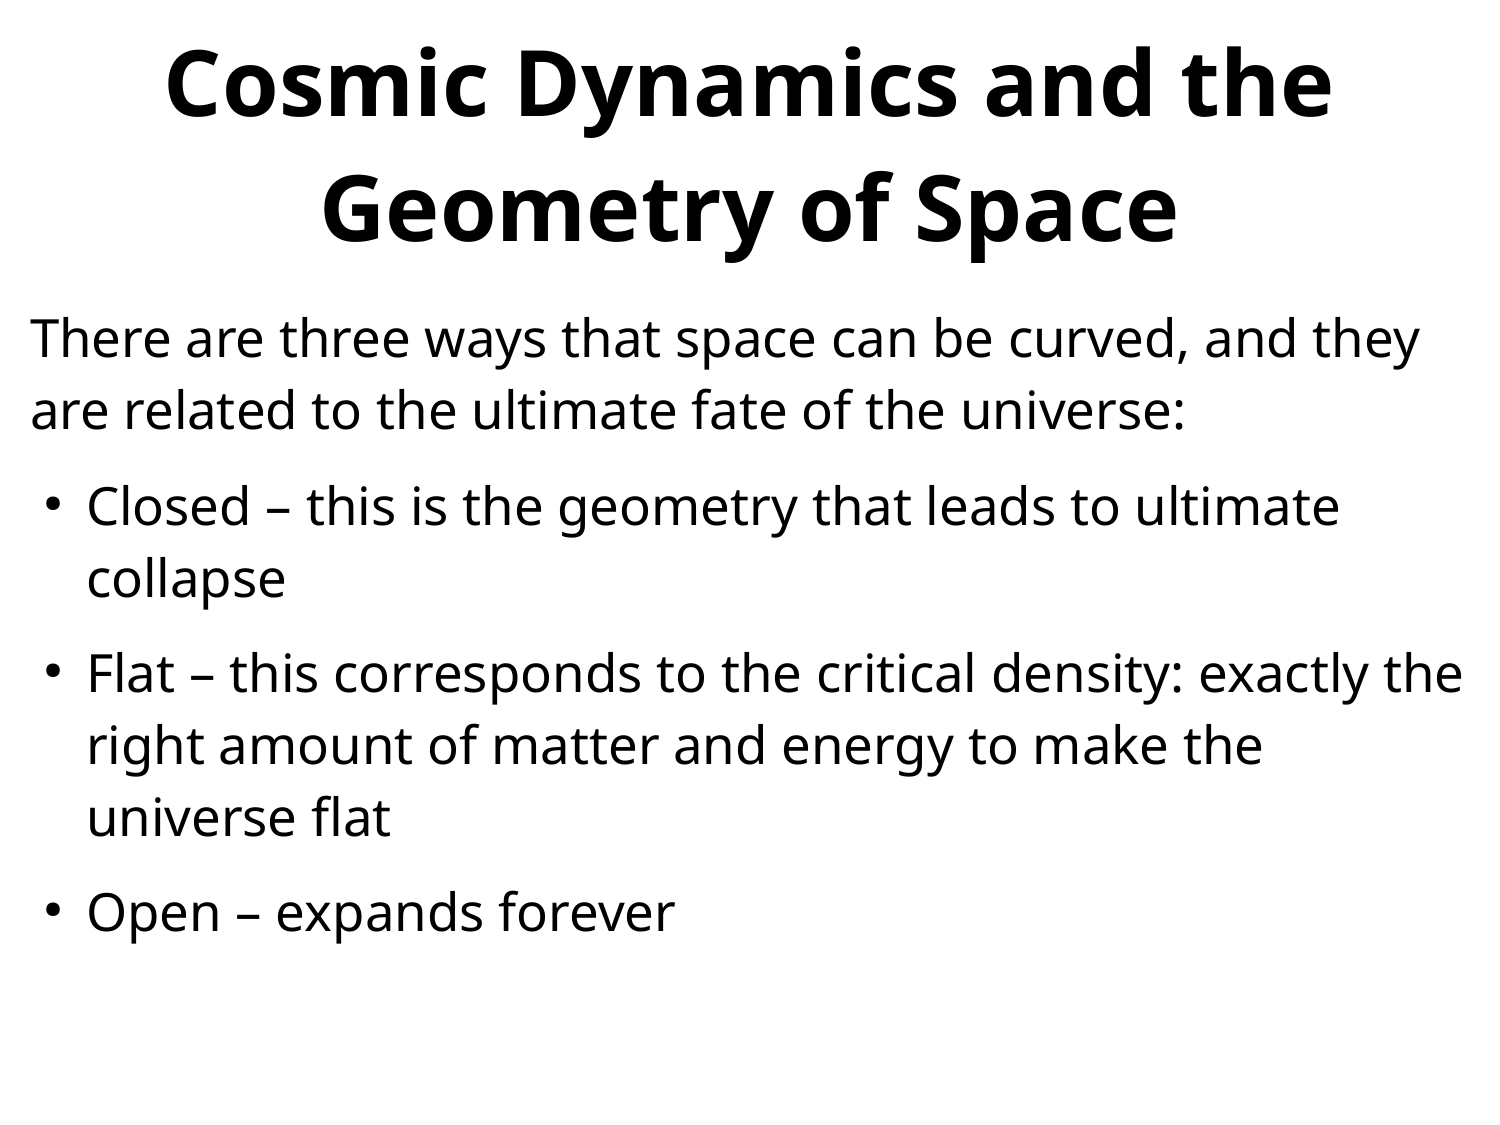

# Cosmic Dynamics and the Geometry of Space
There are three ways that space can be curved, and they are related to the ultimate fate of the universe:
Closed – this is the geometry that leads to ultimate collapse
Flat – this corresponds to the critical density: exactly the right amount of matter and energy to make the universe flat
Open – expands forever